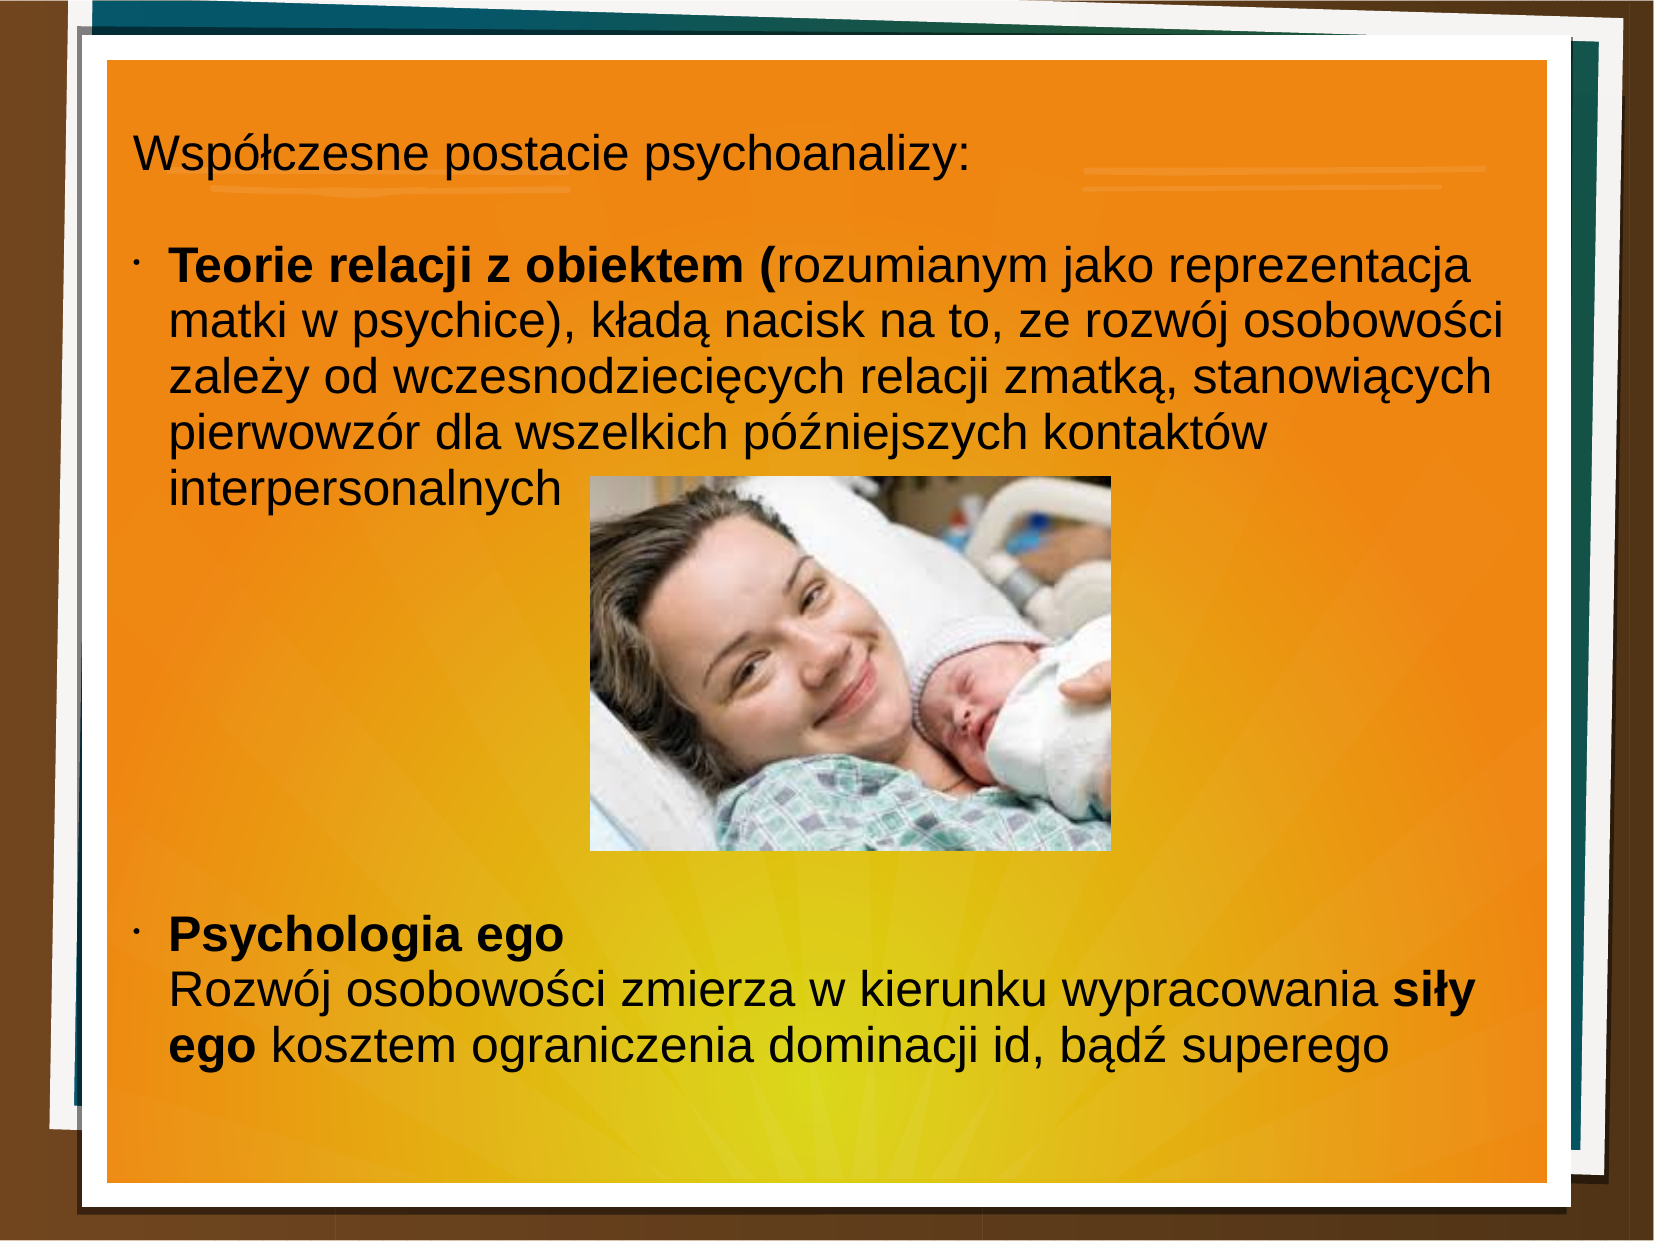

Współczesne postacie psychoanalizy:
Teorie relacji z obiektem (rozumianym jako reprezentacja matki w psychice), kładą nacisk na to, ze rozwój osobowości zależy od wczesnodziecięcych relacji zmatką, stanowiących pierwowzór dla wszelkich późniejszych kontaktów interpersonalnych
Psychologia ego
Rozwój osobowości zmierza w kierunku wypracowania siły ego kosztem ograniczenia dominacji id, bądź superego